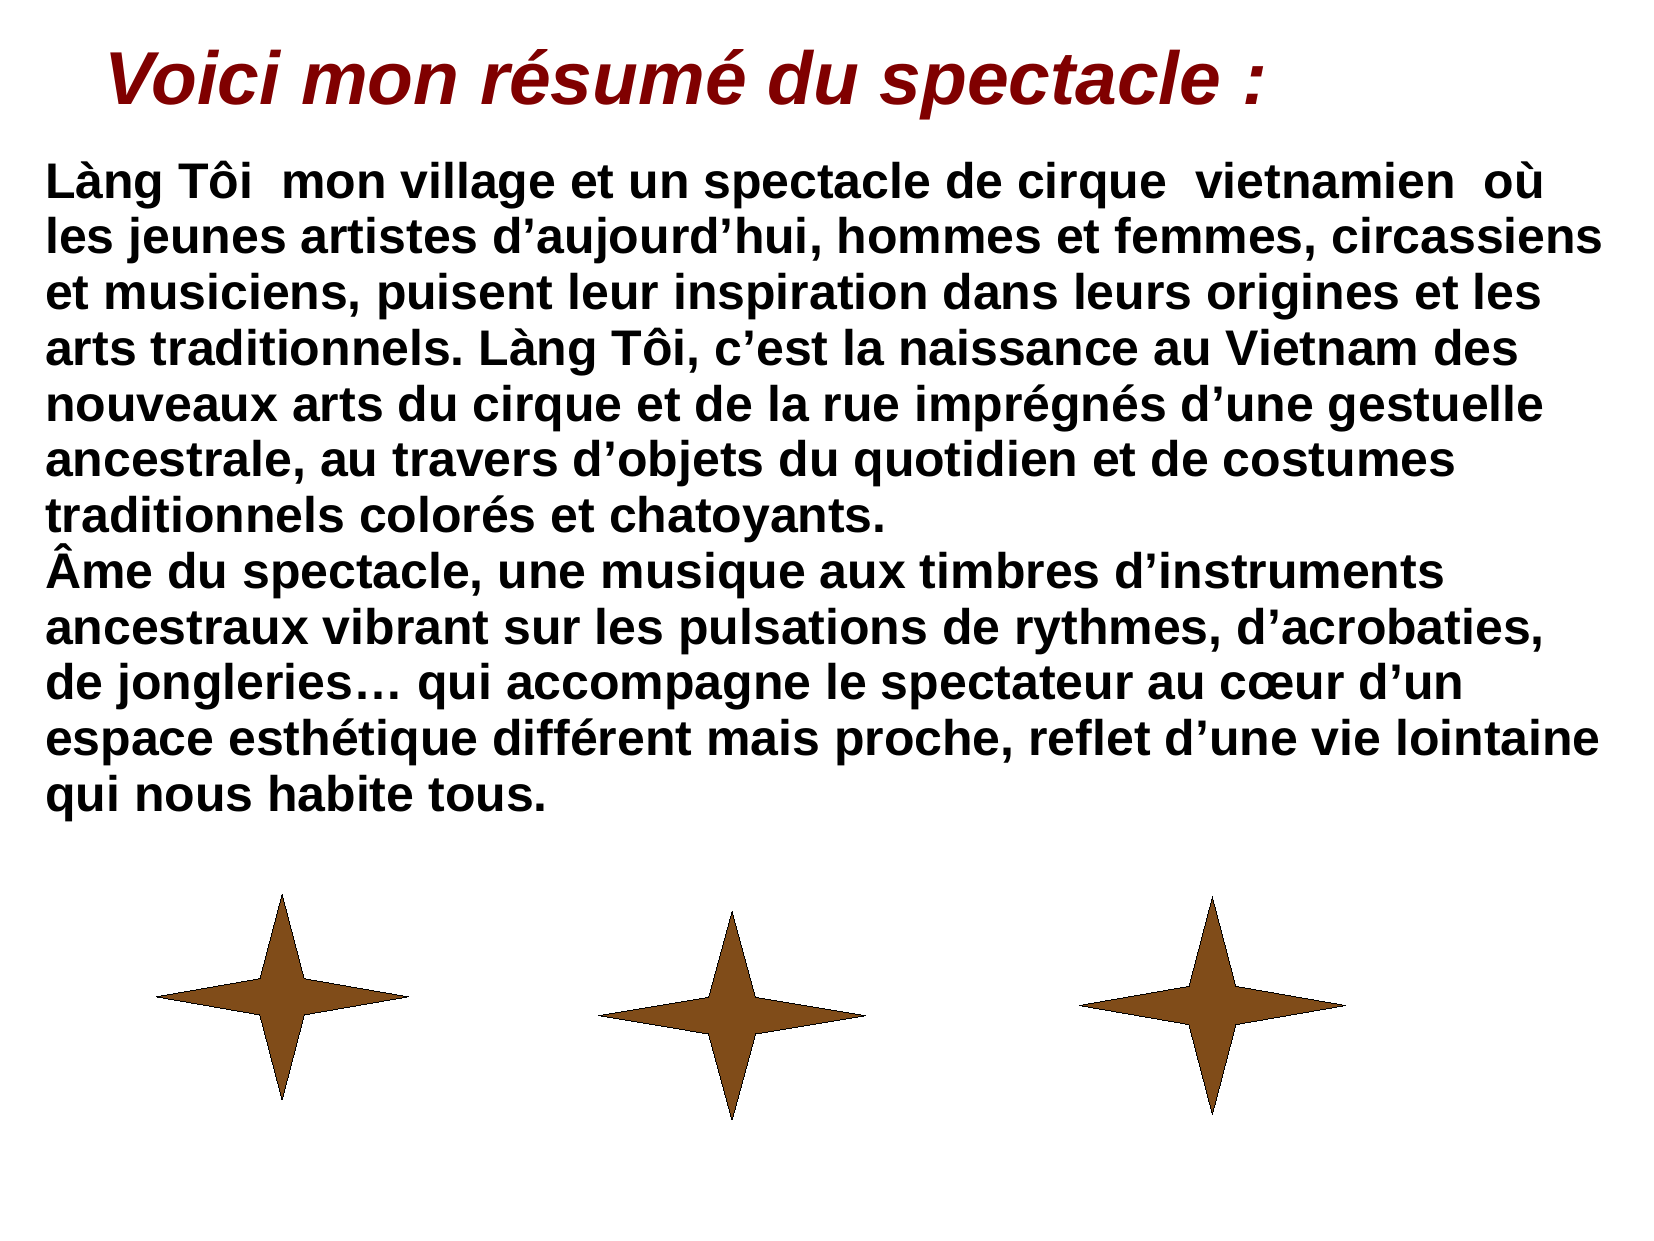

Voici mon résumé du spectacle :
Làng Tôi mon village et un spectacle de cirque vietnamien où les jeunes artistes d’aujourd’hui, hommes et femmes, circassiens et musiciens, puisent leur inspiration dans leurs origines et les arts traditionnels. Làng Tôi, c’est la naissance au Vietnam des nouveaux arts du cirque et de la rue imprégnés d’une gestuelle ancestrale, au travers d’objets du quotidien et de costumes traditionnels colorés et chatoyants.
Âme du spectacle, une musique aux timbres d’instruments ancestraux vibrant sur les pulsations de rythmes, d’acrobaties, de jongleries… qui accompagne le spectateur au cœur d’un espace esthétique différent mais proche, reflet d’une vie lointaine qui nous habite tous.